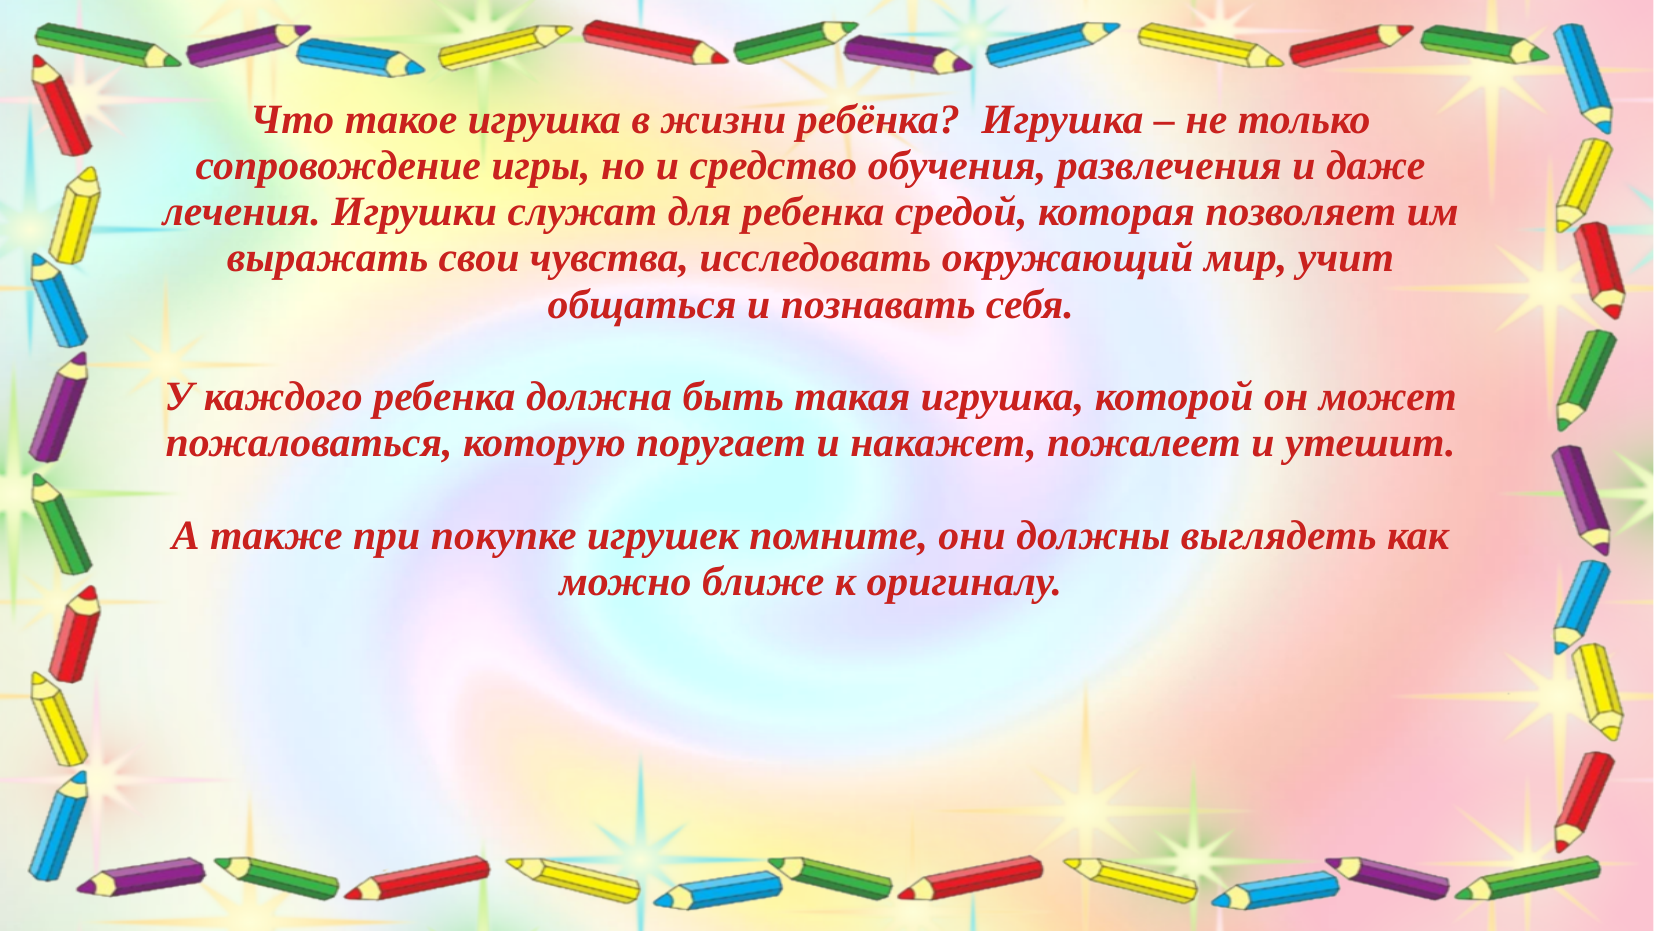

#
Что такое игрушка в жизни ребёнка? Игрушка – не только сопровождение игры, но и средство обучения, развлечения и даже лечения. Игрушки служат для ребенка средой, которая позволяет им выражать свои чувства, исследовать окружающий мир, учит общаться и познавать себя.
У каждого ребенка должна быть такая игрушка, которой он может пожаловаться, которую поругает и накажет, пожалеет и утешит.
А также при покупке игрушек помните, они должны выглядеть как можно ближе к оригиналу.